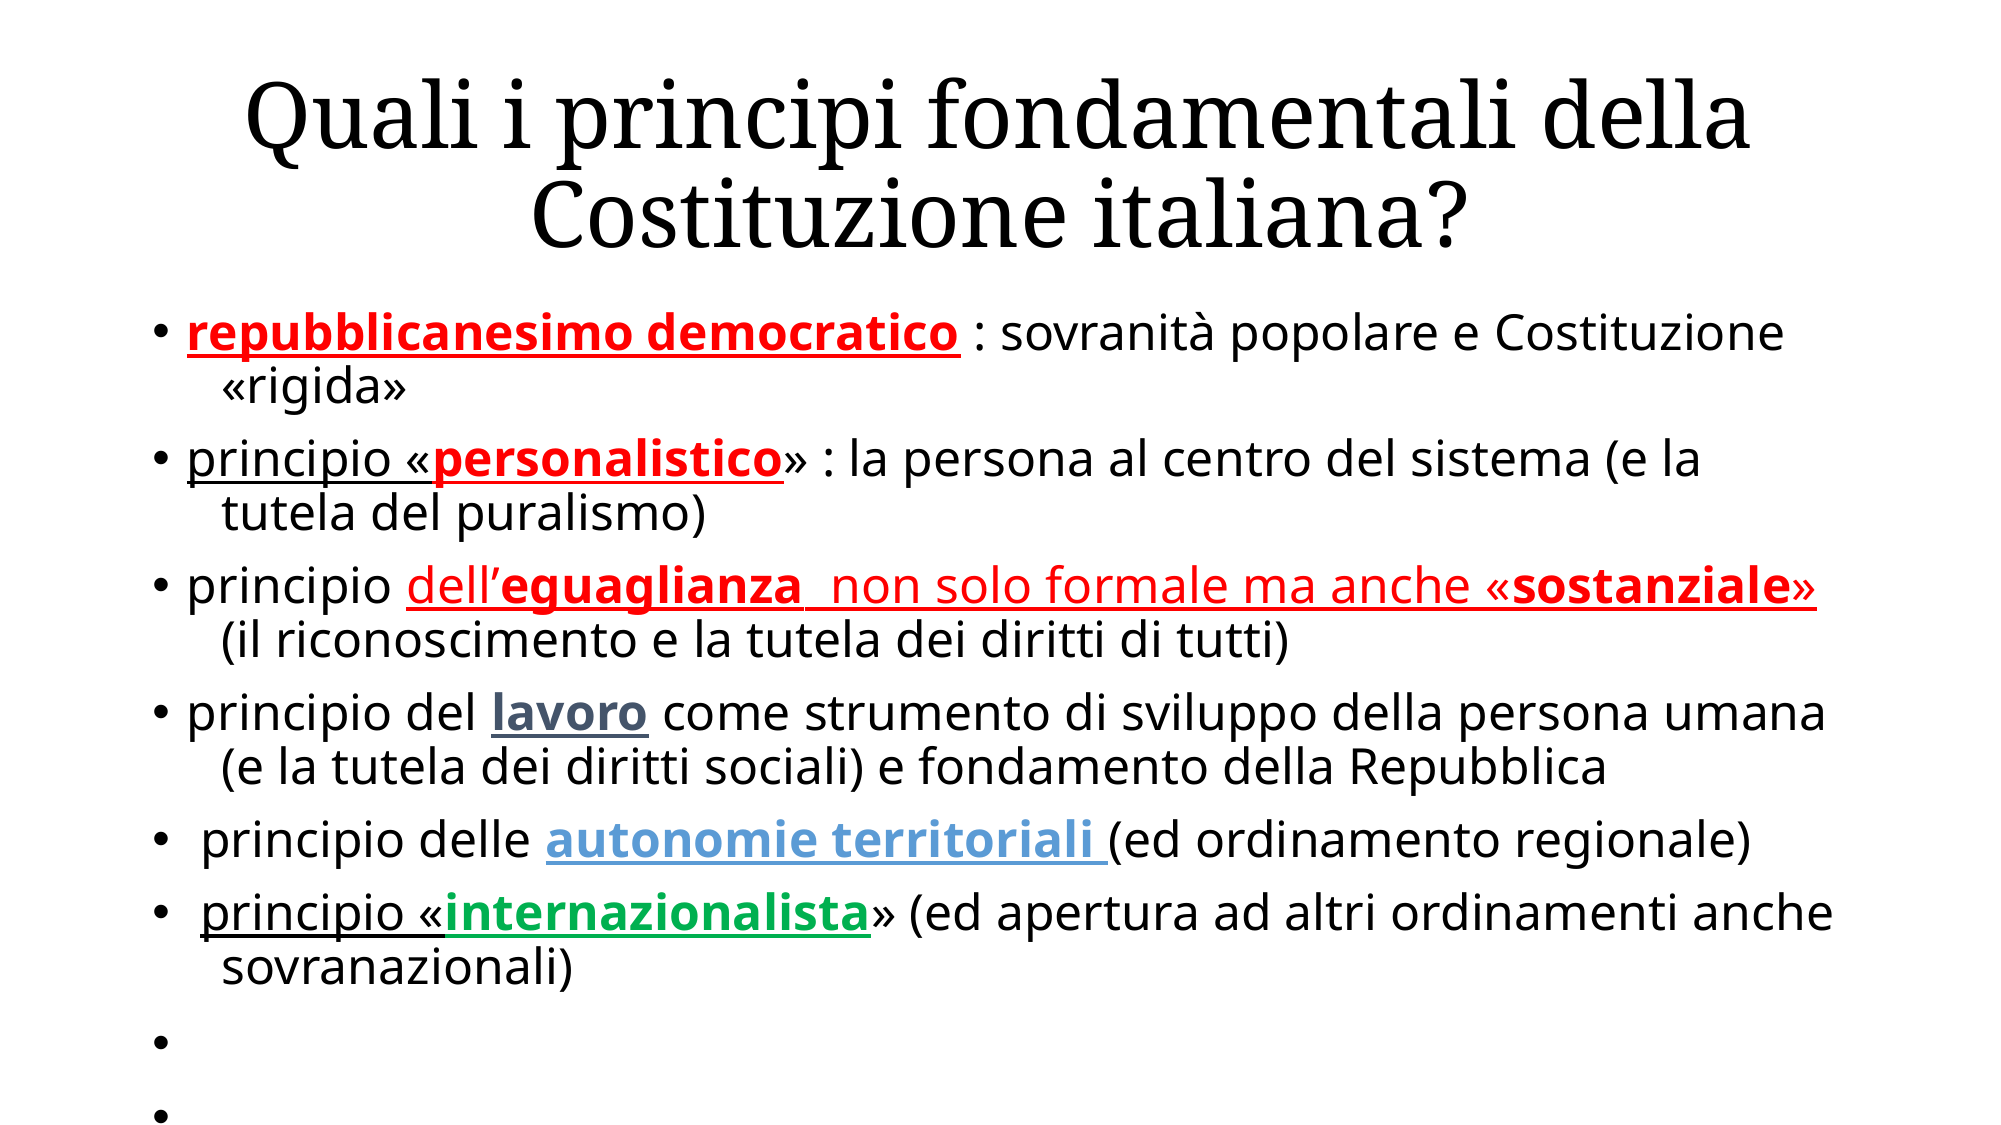

# Quali i principi fondamentali della Costituzione italiana?
repubblicanesimo democratico : sovranità popolare e Costituzione «rigida»
principio «personalistico» : la persona al centro del sistema (e la tutela del puralismo)
principio dell’eguaglianza non solo formale ma anche «sostanziale» (il riconoscimento e la tutela dei diritti di tutti)
principio del lavoro come strumento di sviluppo della persona umana (e la tutela dei diritti sociali) e fondamento della Repubblica
 principio delle autonomie territoriali (ed ordinamento regionale)
 principio «internazionalista» (ed apertura ad altri ordinamenti anche sovranazionali)